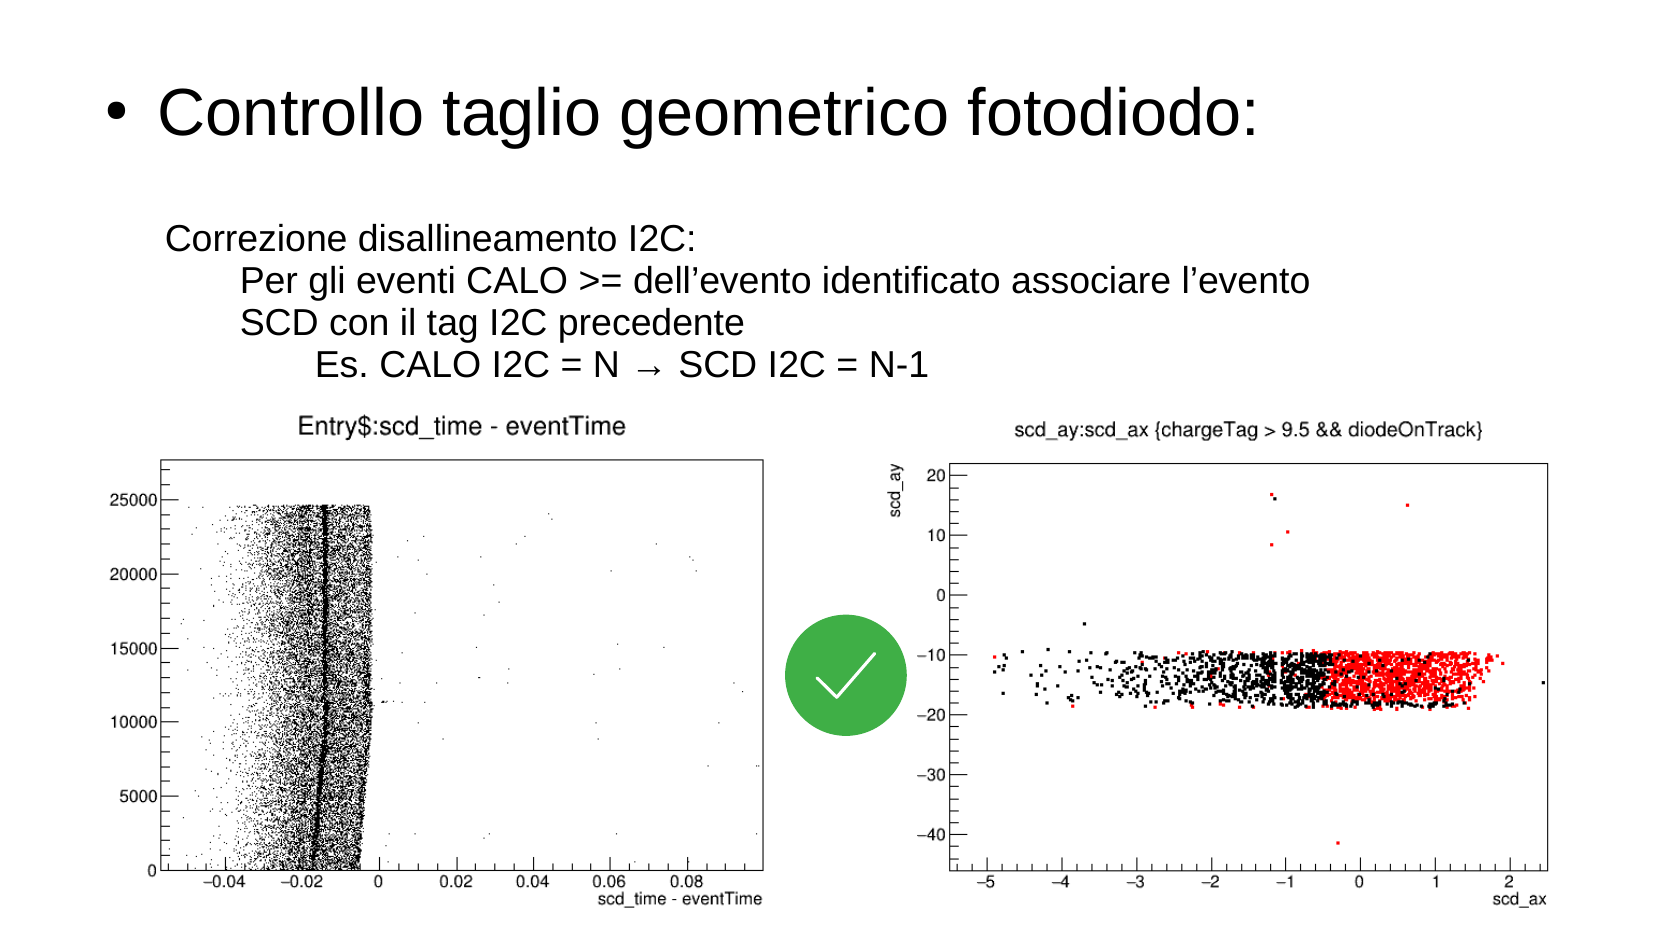

# Controllo taglio geometrico fotodiodo:
Correzione disallineamento I2C:
	Per gli eventi CALO >= dell’evento identificato associare l’evento
	SCD con il tag I2C precedente
		Es. CALO I2C = N → SCD I2C = N-1